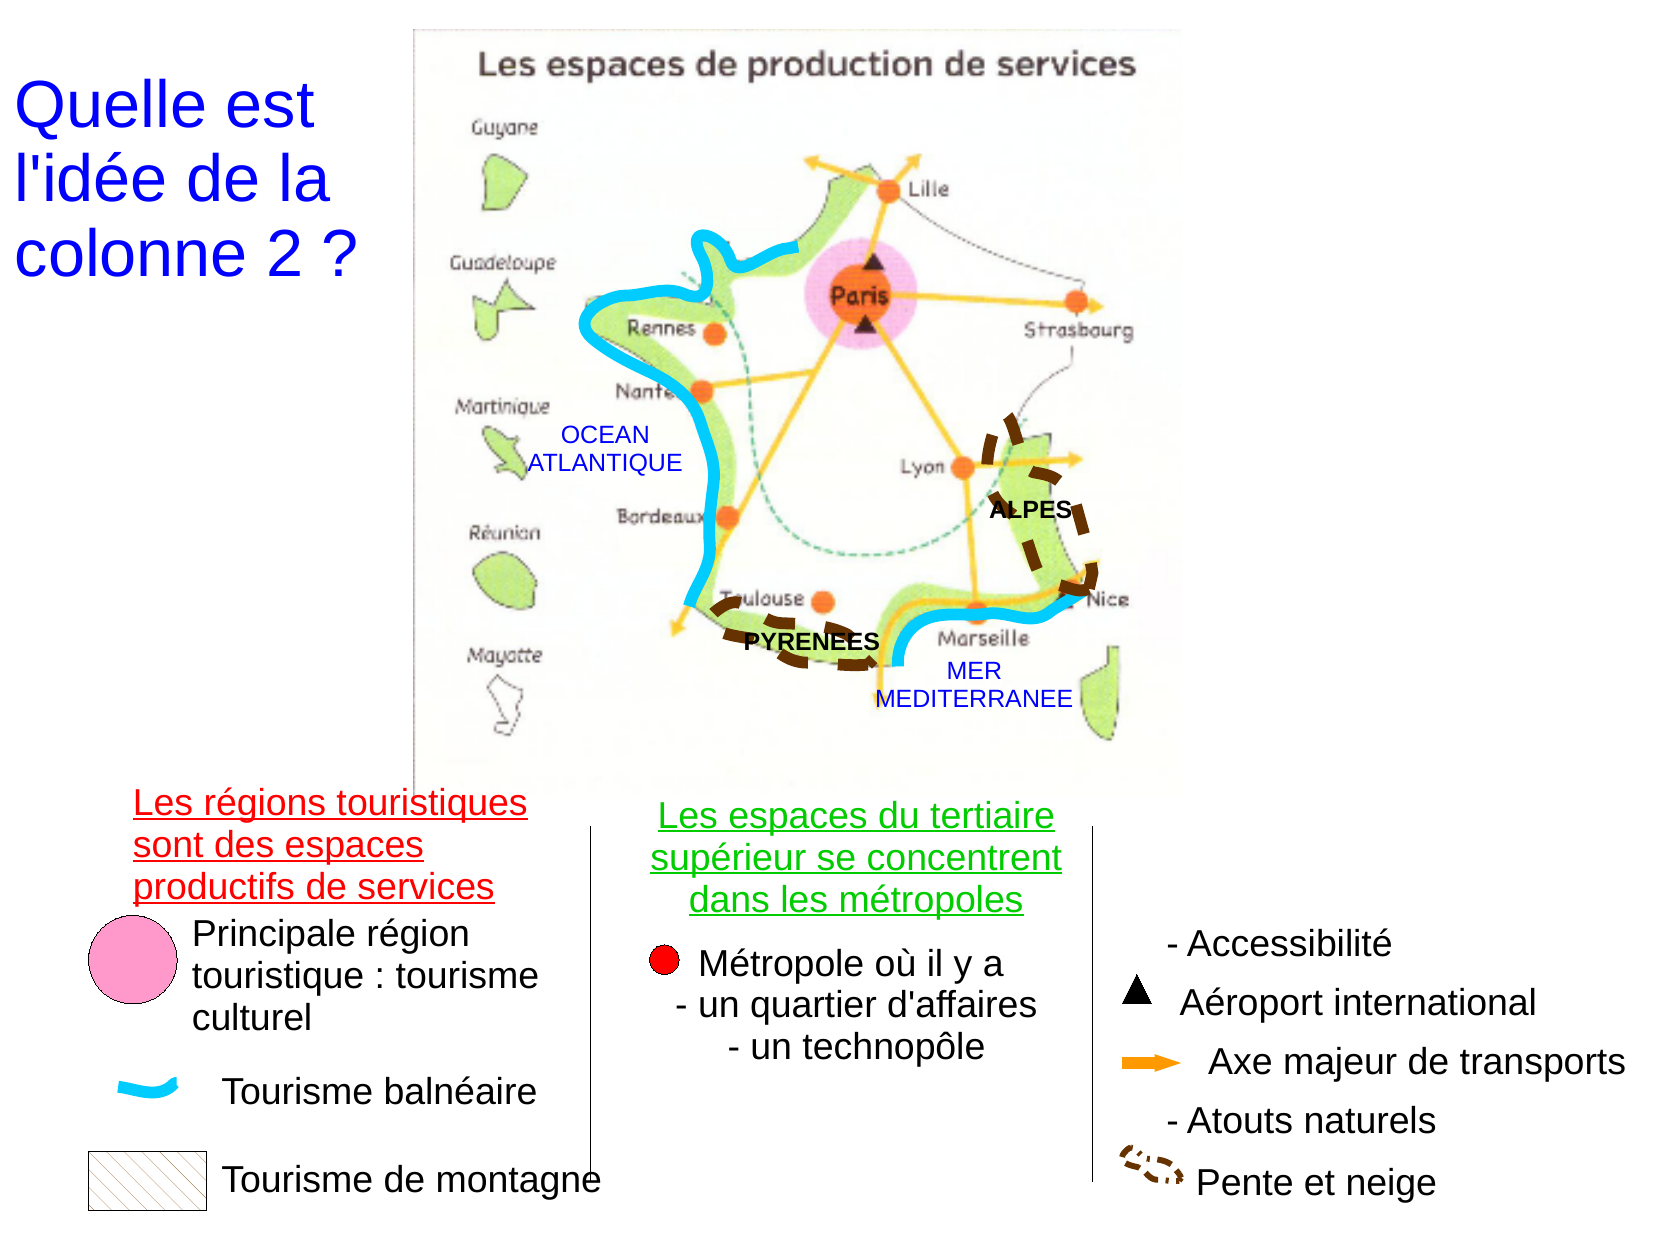

Quelle est l'idée de la colonne 2 ?
OCEAN
ATLANTIQUE
ALPES
PYRENEES
MER
MEDITERRANEE
Les régions touristiques sont des espaces productifs de services
Les espaces du tertiaire supérieur se concentrent dans les métropoles
Principale région touristique : tourisme culturel
- Accessibilité
Métropole où il y a
- un quartier d'affaires
- un technopôle
Aéroport international
Axe majeur de transports
Tourisme balnéaire
- Atouts naturels
Tourisme de montagne
Pente et neige